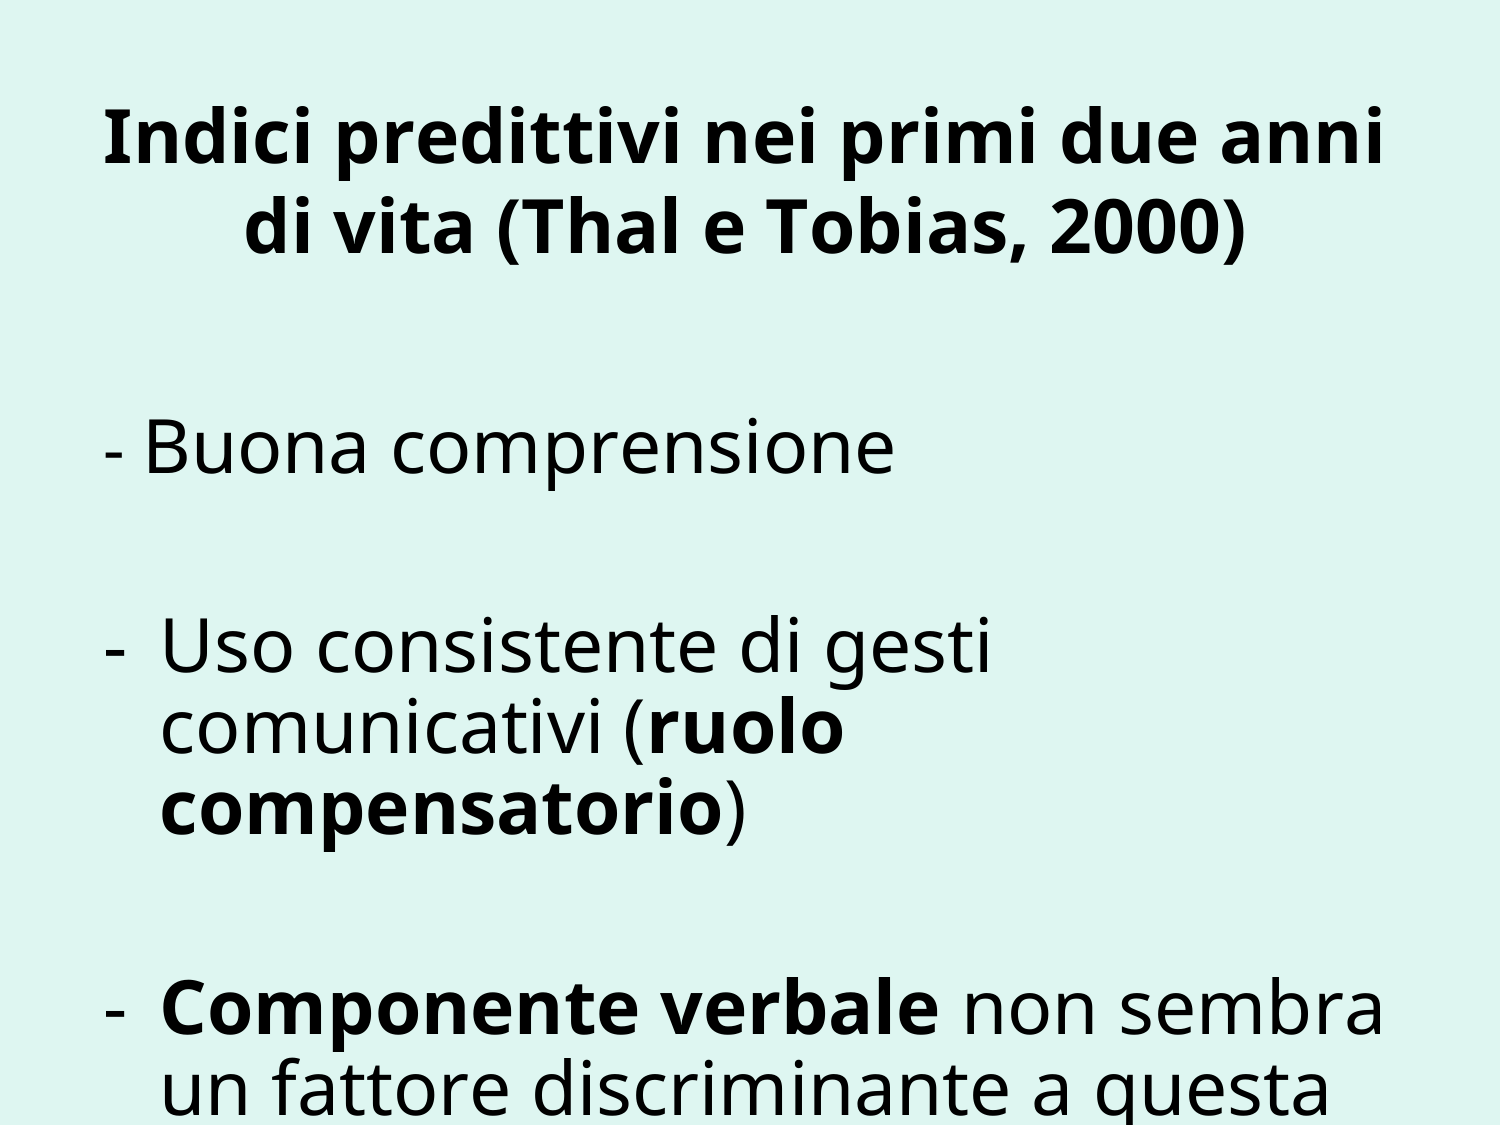

# Indici predittivi nei primi due anni di vita (Thal e Tobias, 2000)
- Buona comprensione
Uso consistente di gesti comunicativi (ruolo compensatorio)
Componente verbale non sembra un fattore discriminante a questa età